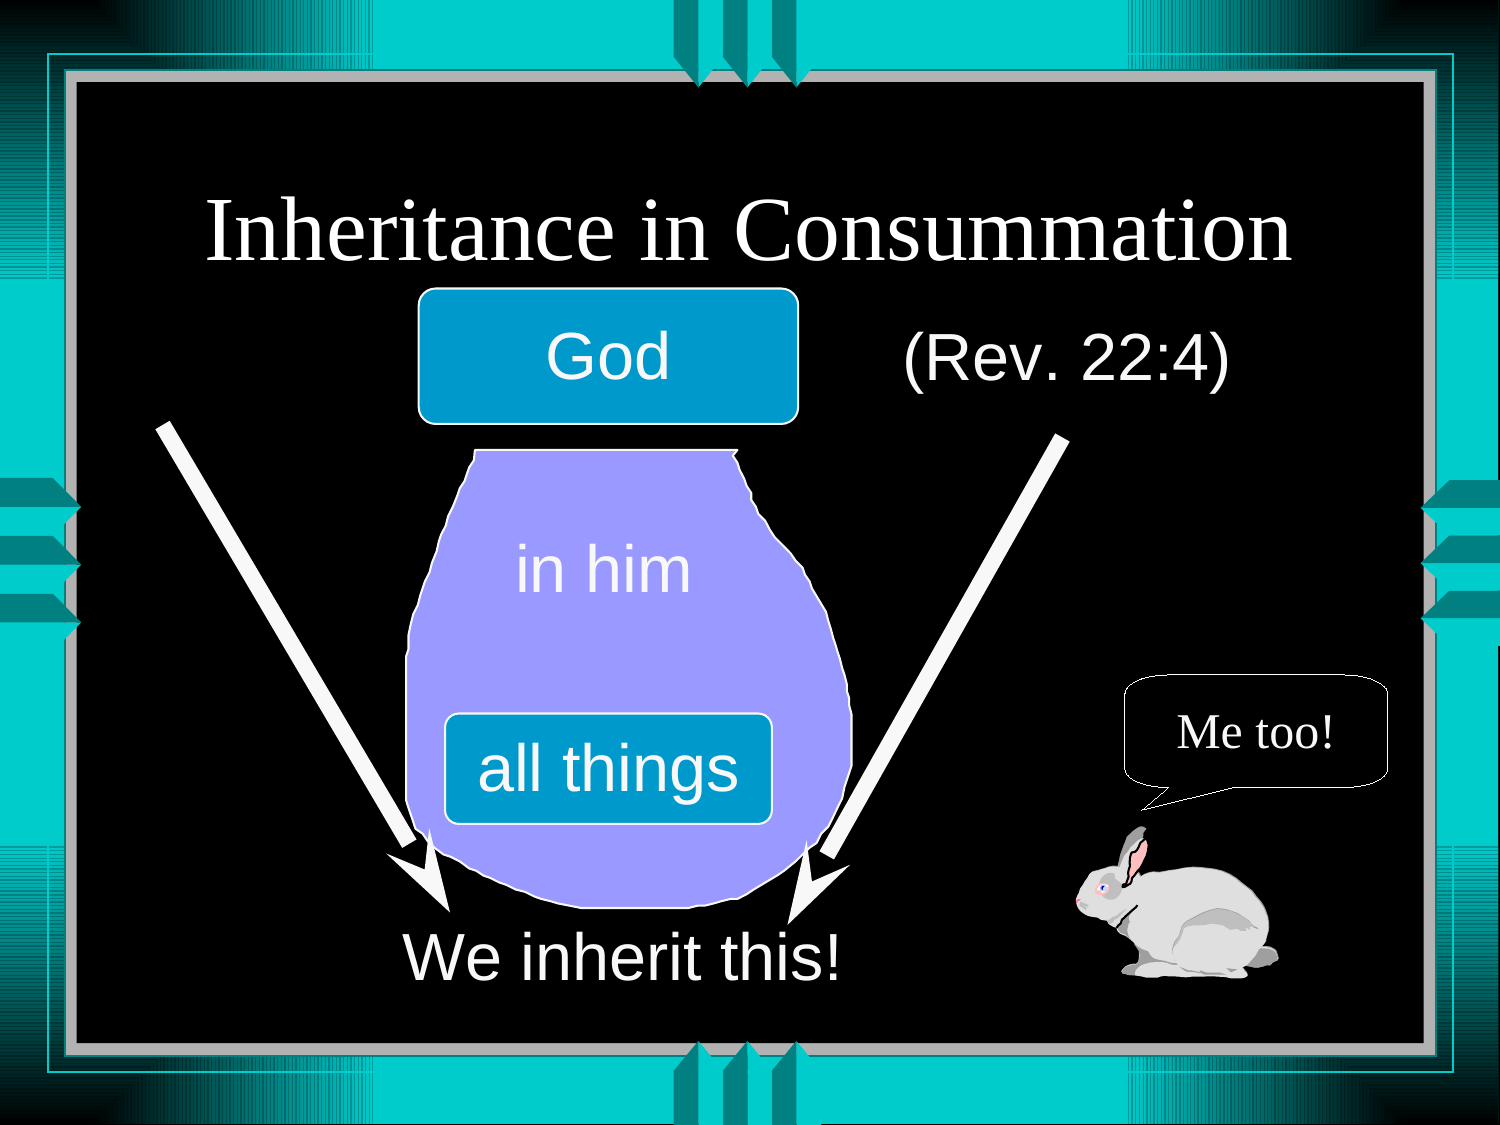

# Inheritance in Consummation
God
(Rev. 22:4)
in him
all things
We inherit this!
Me too!